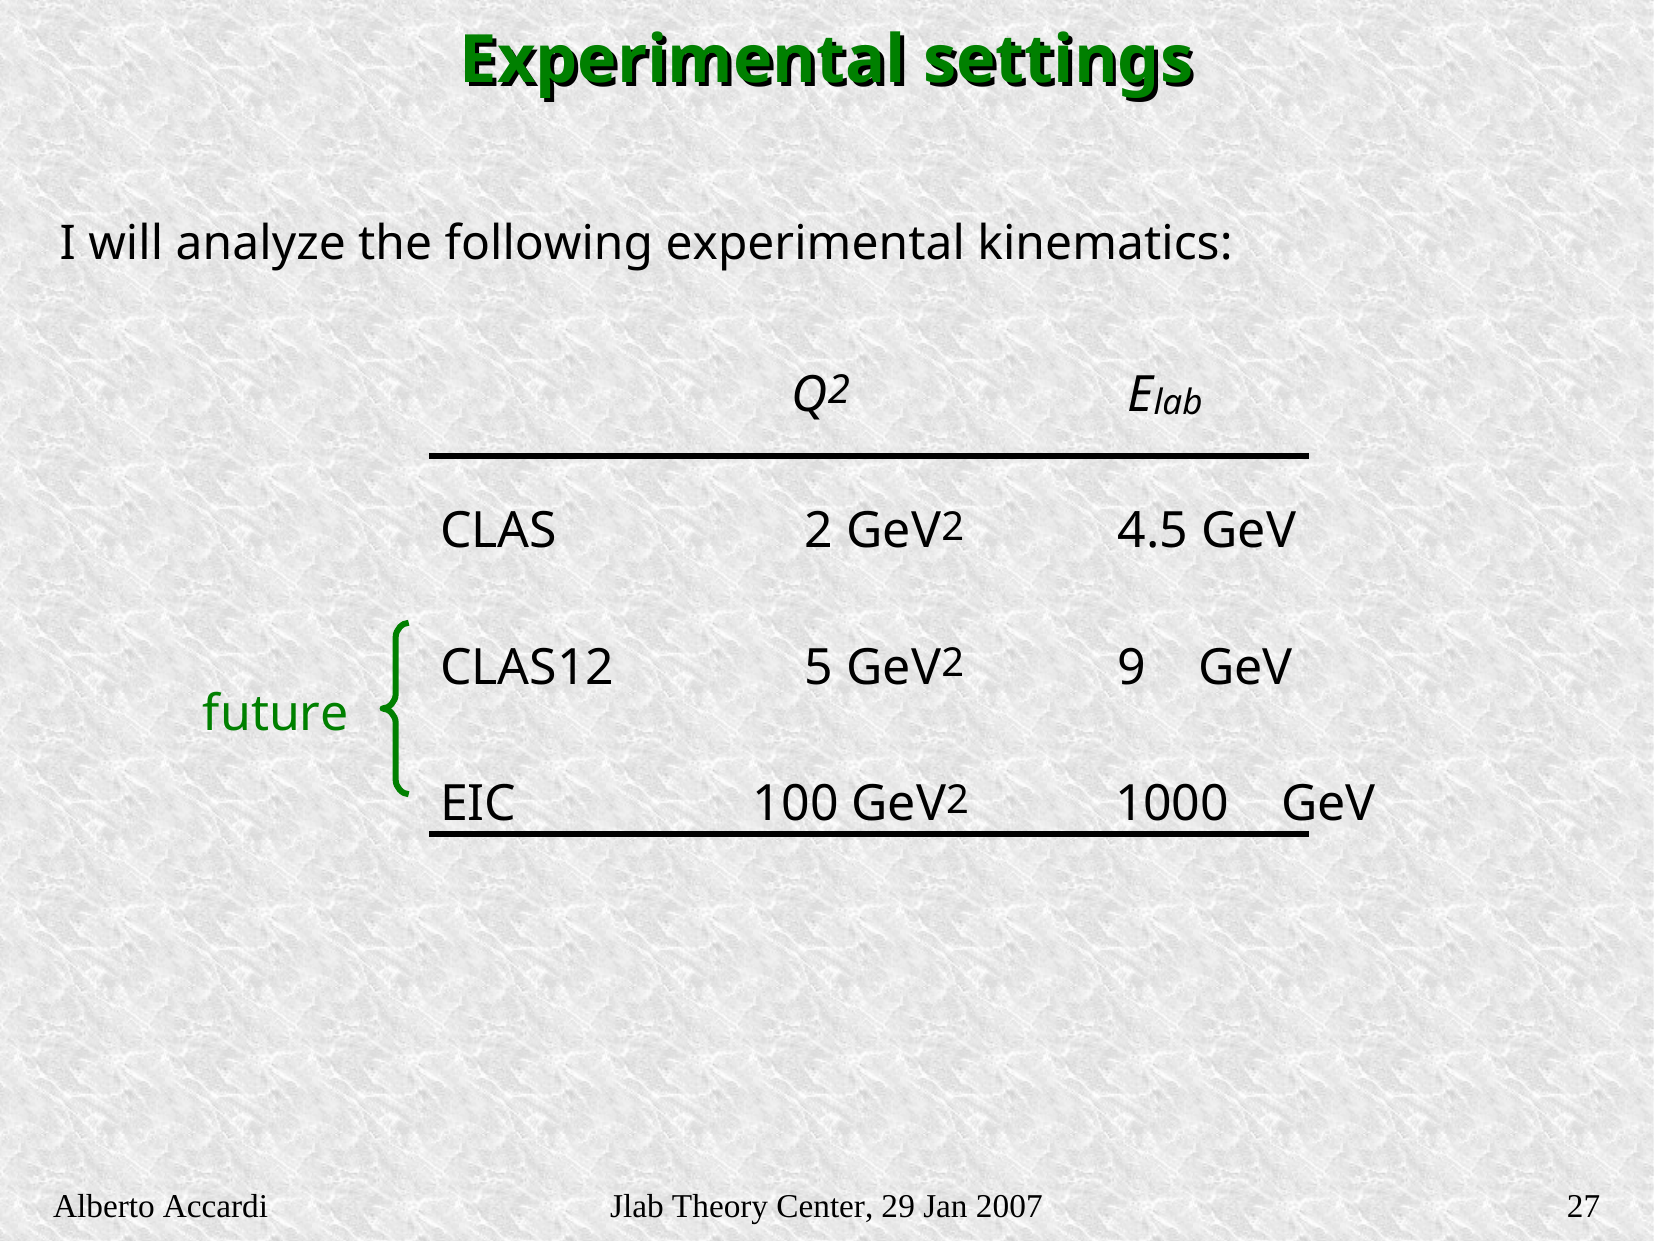

Experimental settings
I will analyze the following experimental kinematics:
				 Q2				 Elab
CLAS			 2 GeV2		 4.5 GeV
CLAS12	 	 5 GeV2		 9 GeV
EIC			 100 GeV2		1000 GeV
future
Alberto Accardi
Padova U.
27